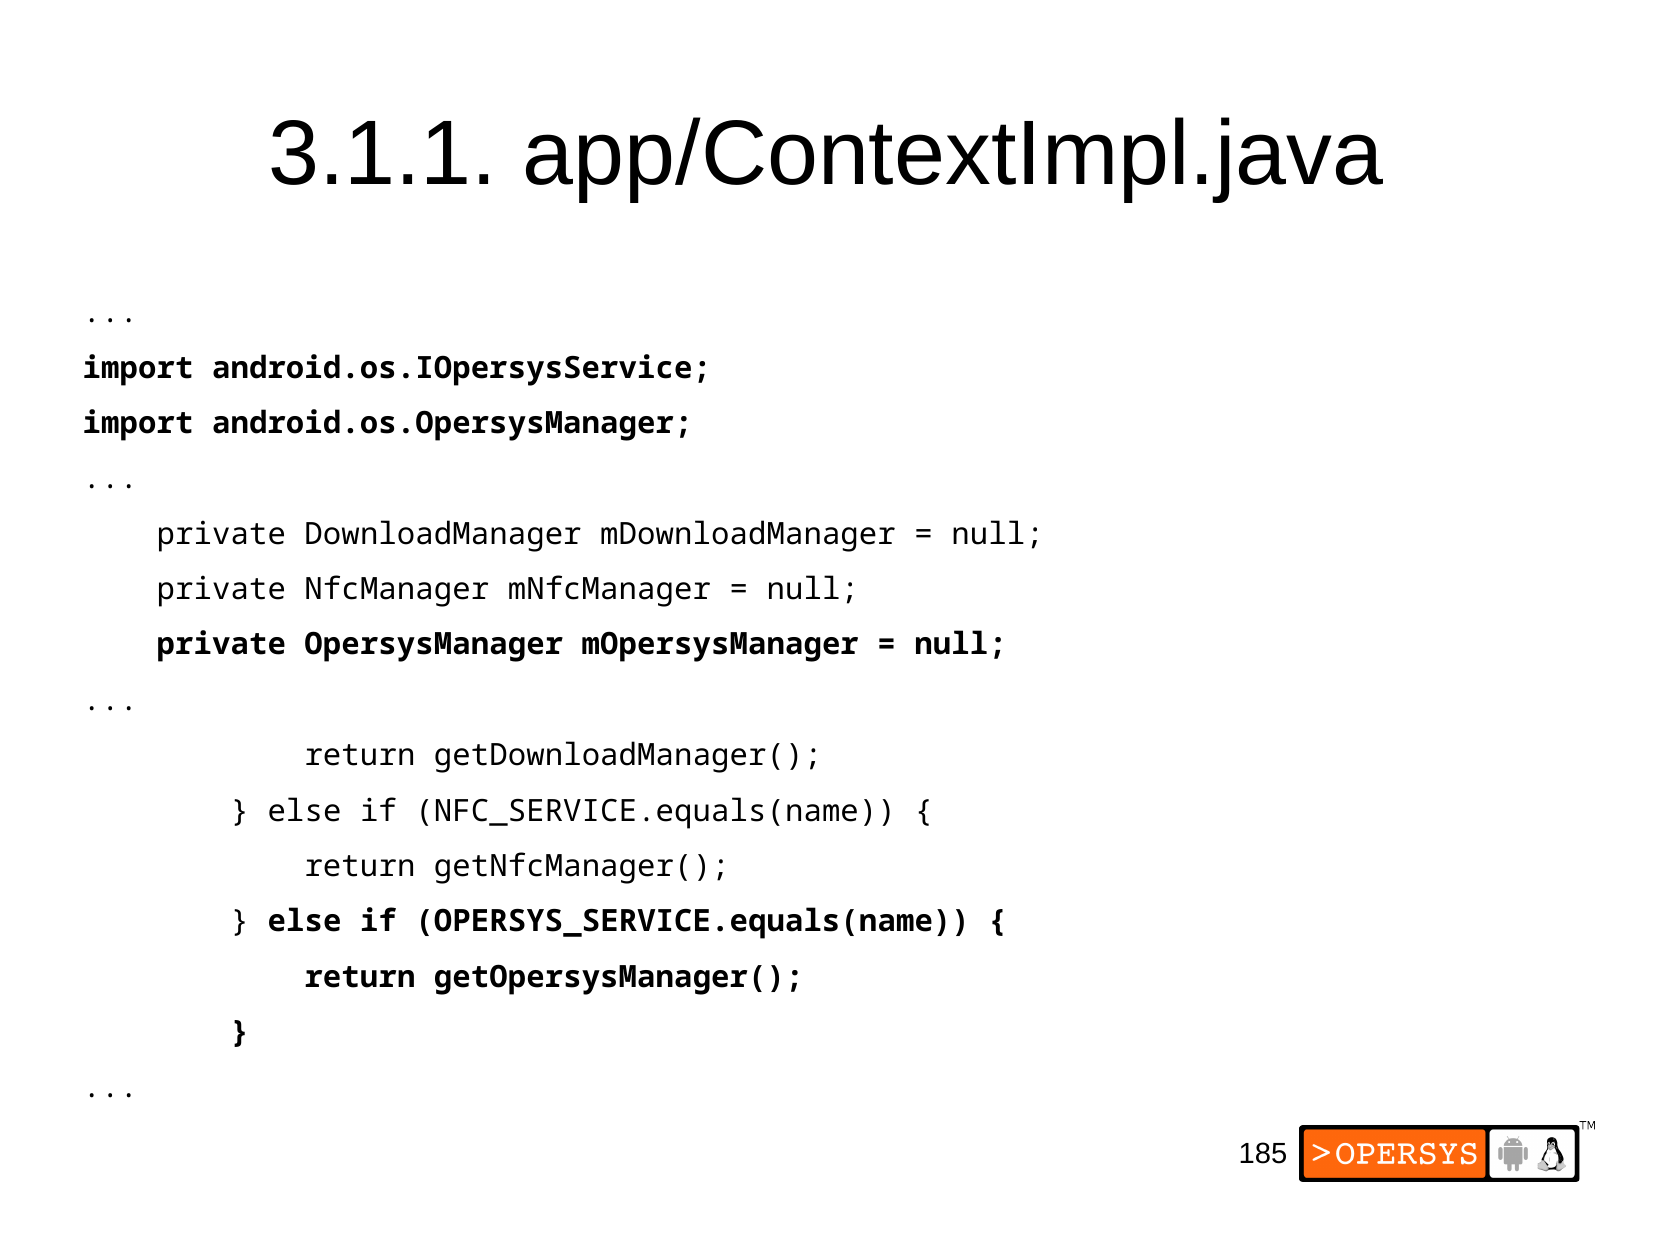

# 3.1.1. app/ContextImpl.java
...
import android.os.IOpersysService;
import android.os.OpersysManager;
...
 private DownloadManager mDownloadManager = null;
 private NfcManager mNfcManager = null;
 private OpersysManager mOpersysManager = null;
...
 return getDownloadManager();
 } else if (NFC_SERVICE.equals(name)) {
 return getNfcManager();
 } else if (OPERSYS_SERVICE.equals(name)) {
 return getOpersysManager();
 }
...